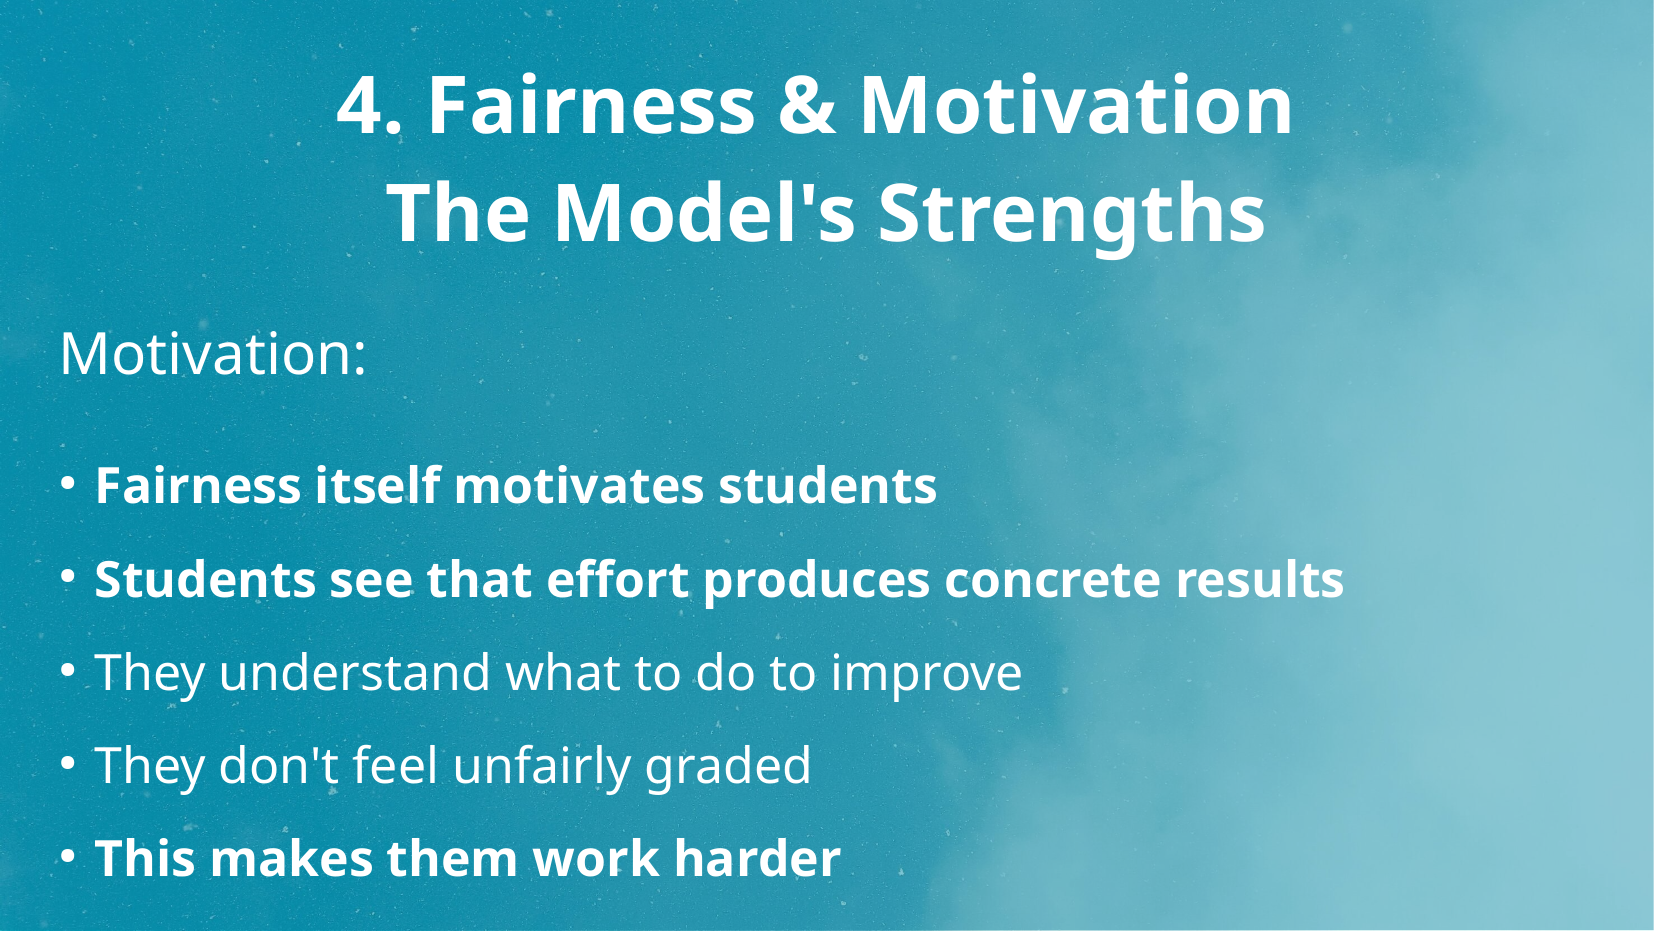

# 4. Fairness & Motivation The Model's Strengths
Motivation:
Fairness itself motivates students
Students see that effort produces concrete results
They understand what to do to improve
They don't feel unfairly graded
This makes them work harder